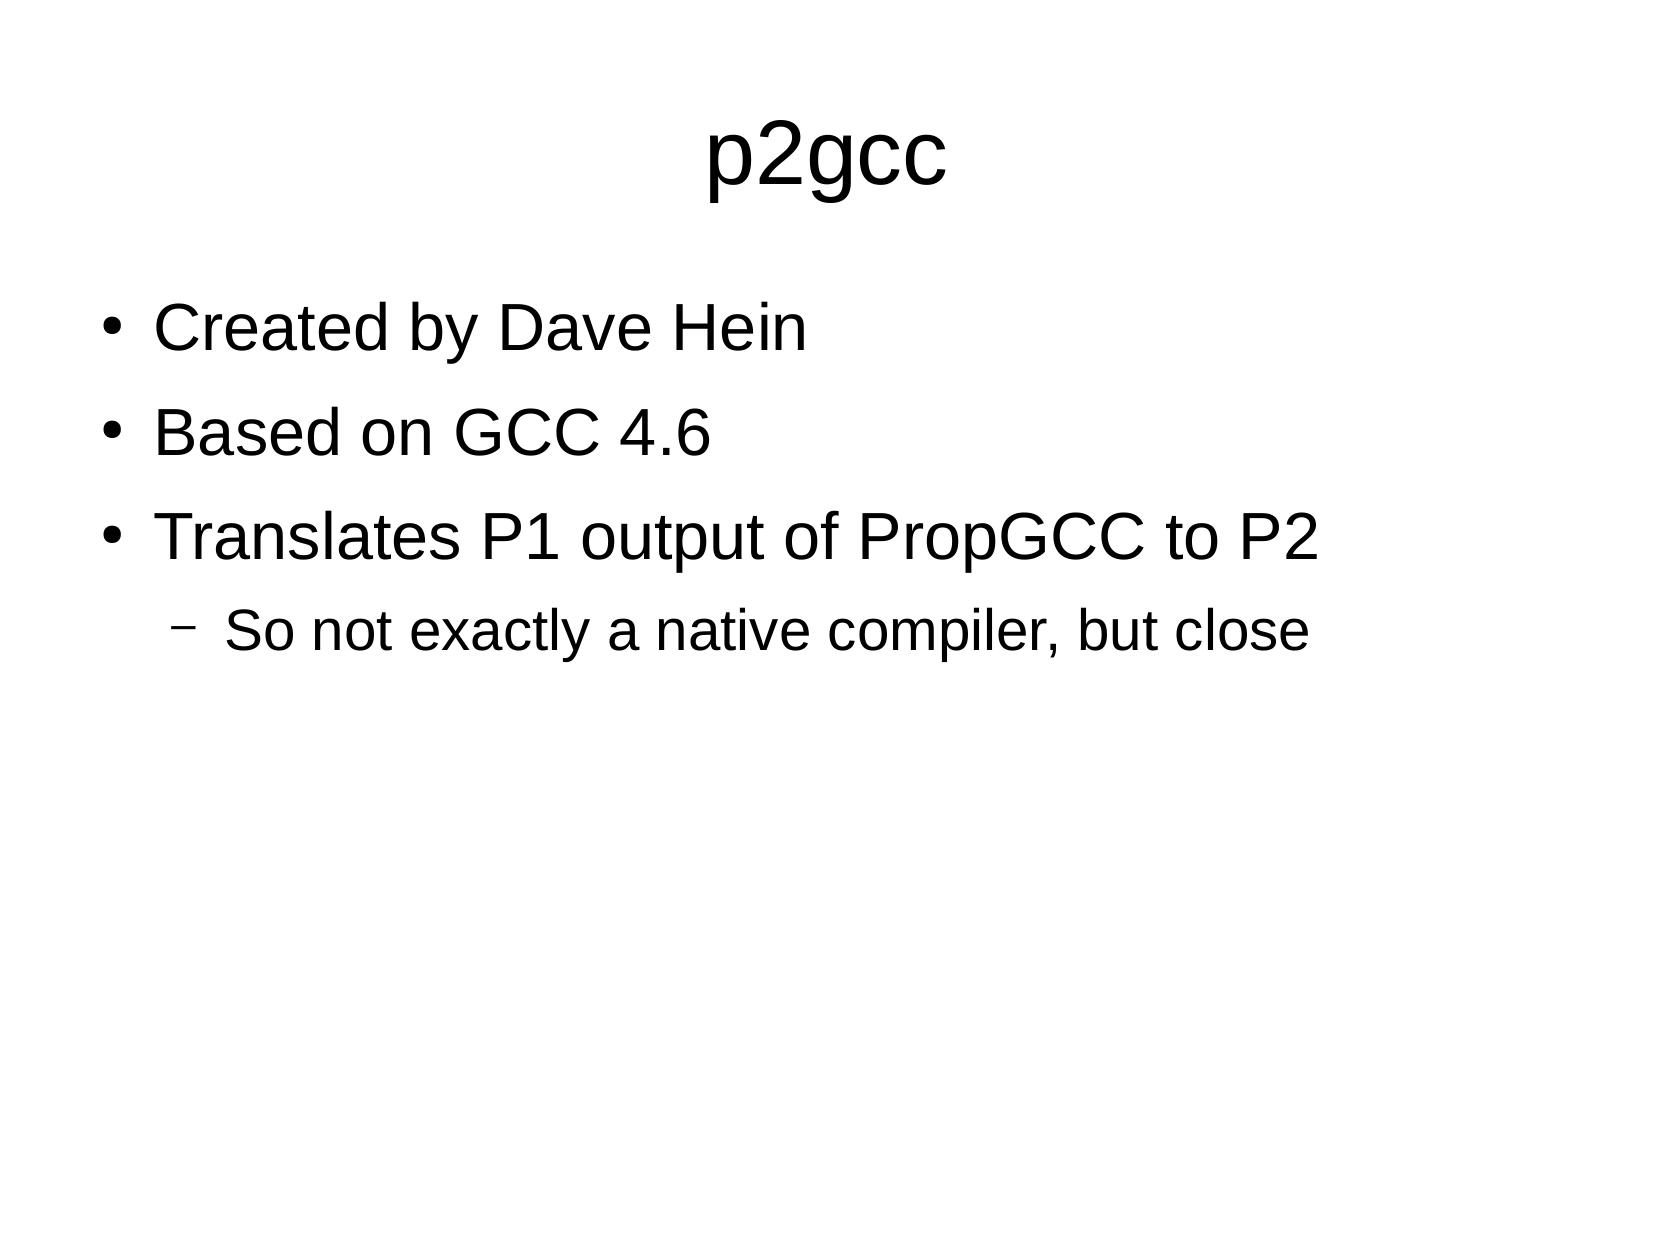

# p2gcc
Created by Dave Hein
Based on GCC 4.6
Translates P1 output of PropGCC to P2
So not exactly a native compiler, but close